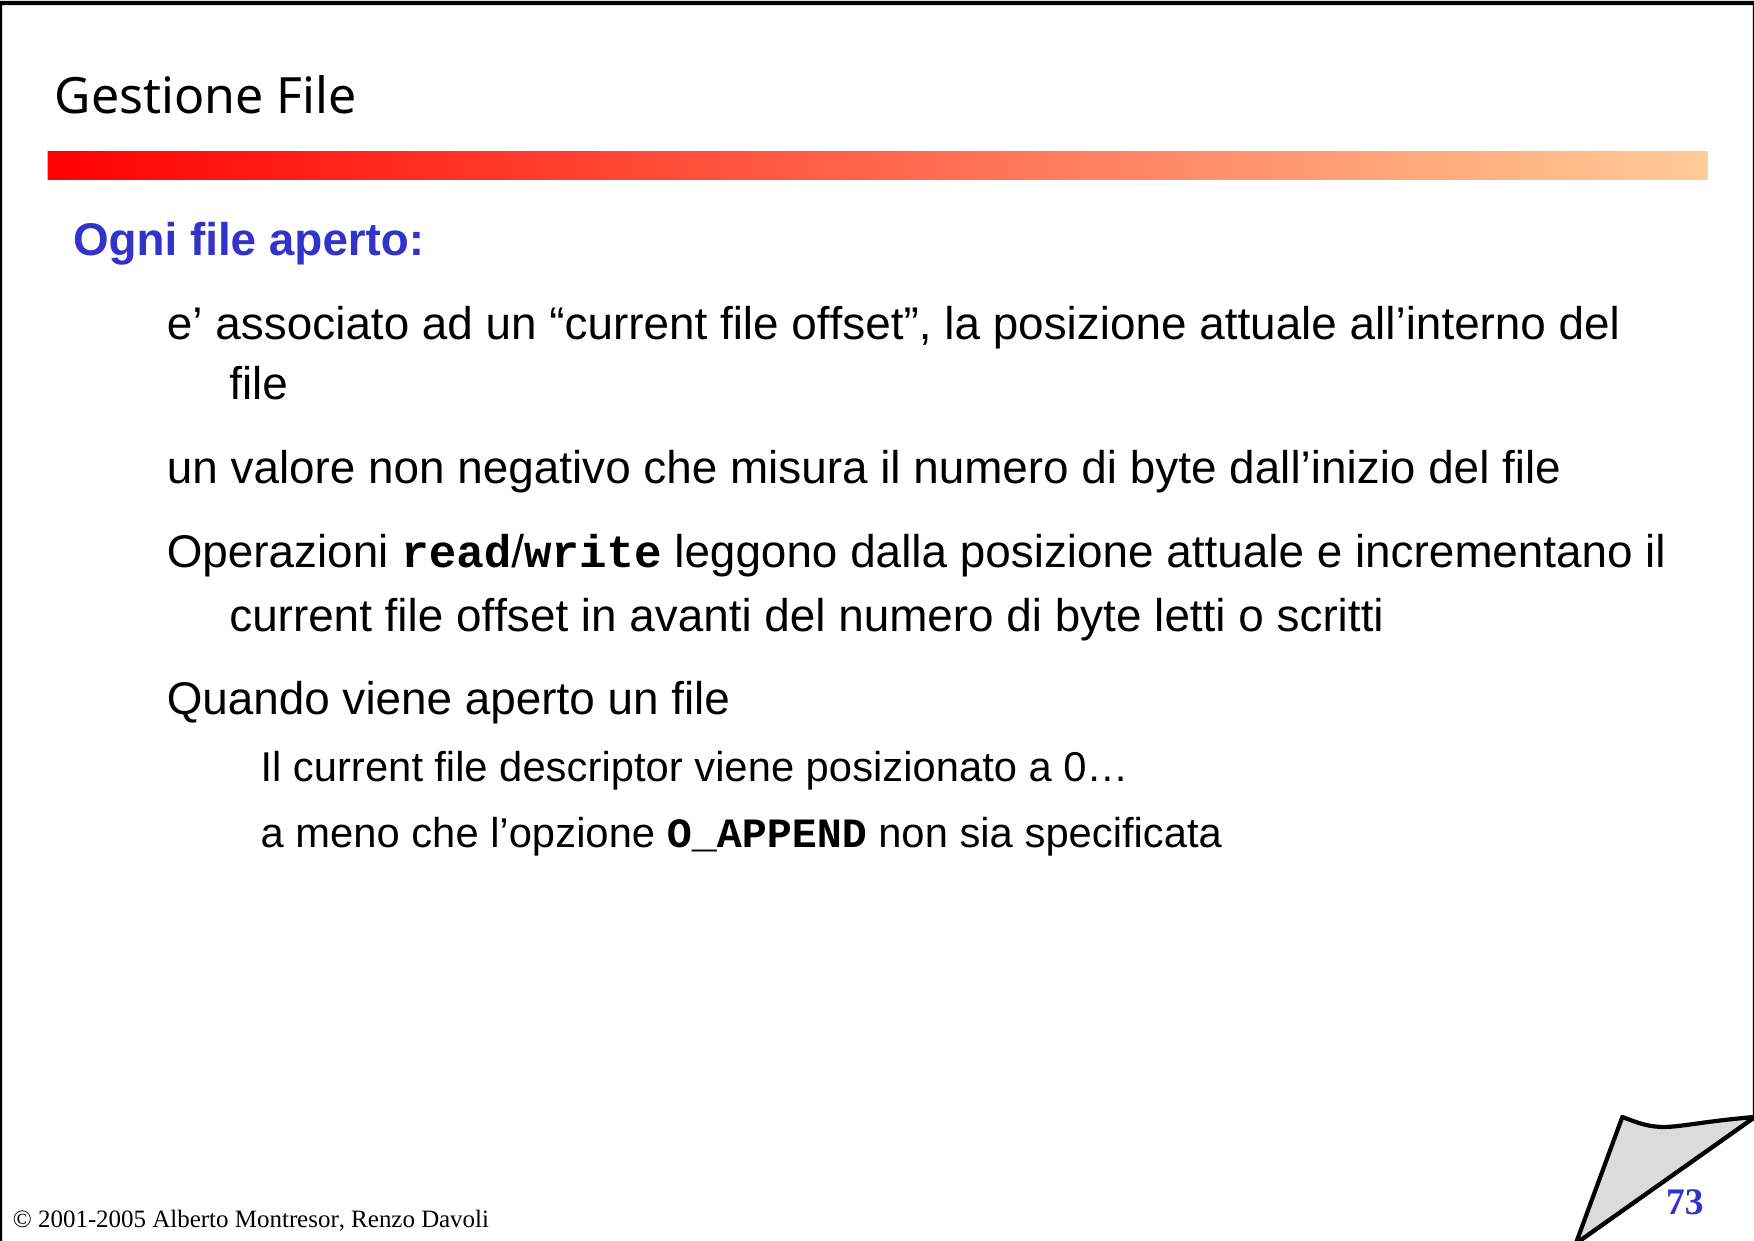

# Gestione File
Ogni file aperto:
e’ associato ad un “current file offset”, la posizione attuale all’interno del file
un valore non negativo che misura il numero di byte dall’inizio del file
Operazioni read/write leggono dalla posizione attuale e incrementano il current file offset in avanti del numero di byte letti o scritti
Quando viene aperto un file
Il current file descriptor viene posizionato a 0…
a meno che l’opzione O_APPEND non sia specificata